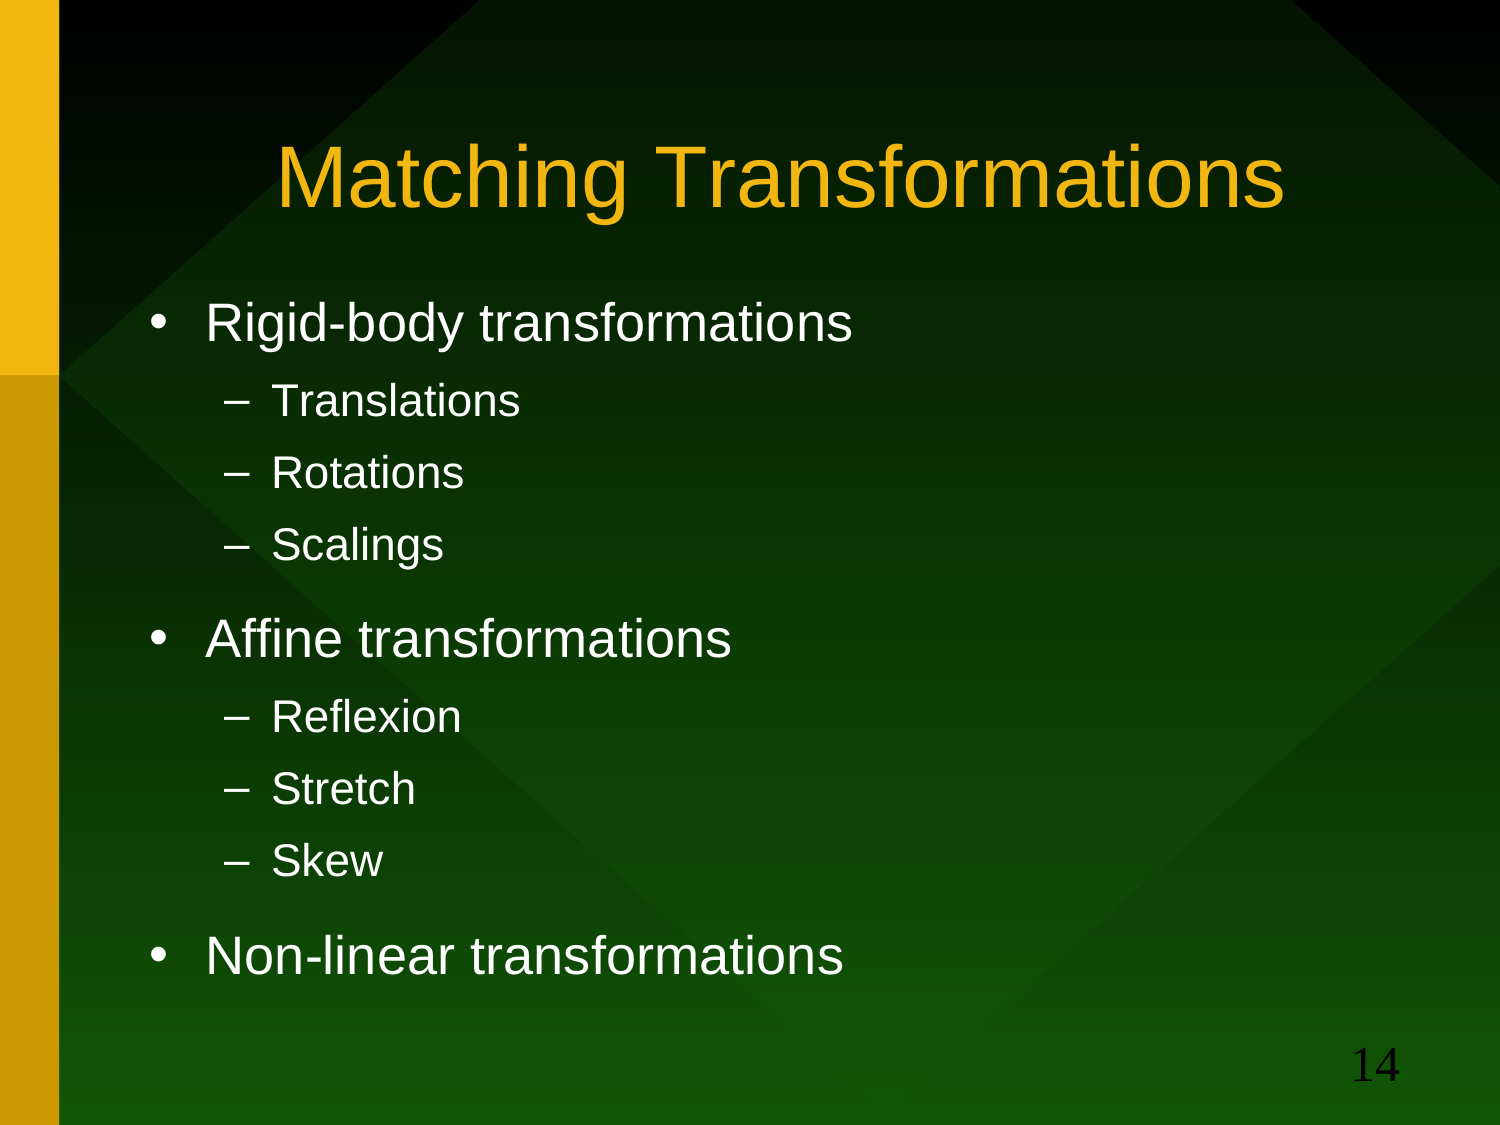

# Matching Transformations
Rigid-body transformations
Translations
Rotations
Scalings
Affine transformations
Reflexion
Stretch
Skew
Non-linear transformations
14